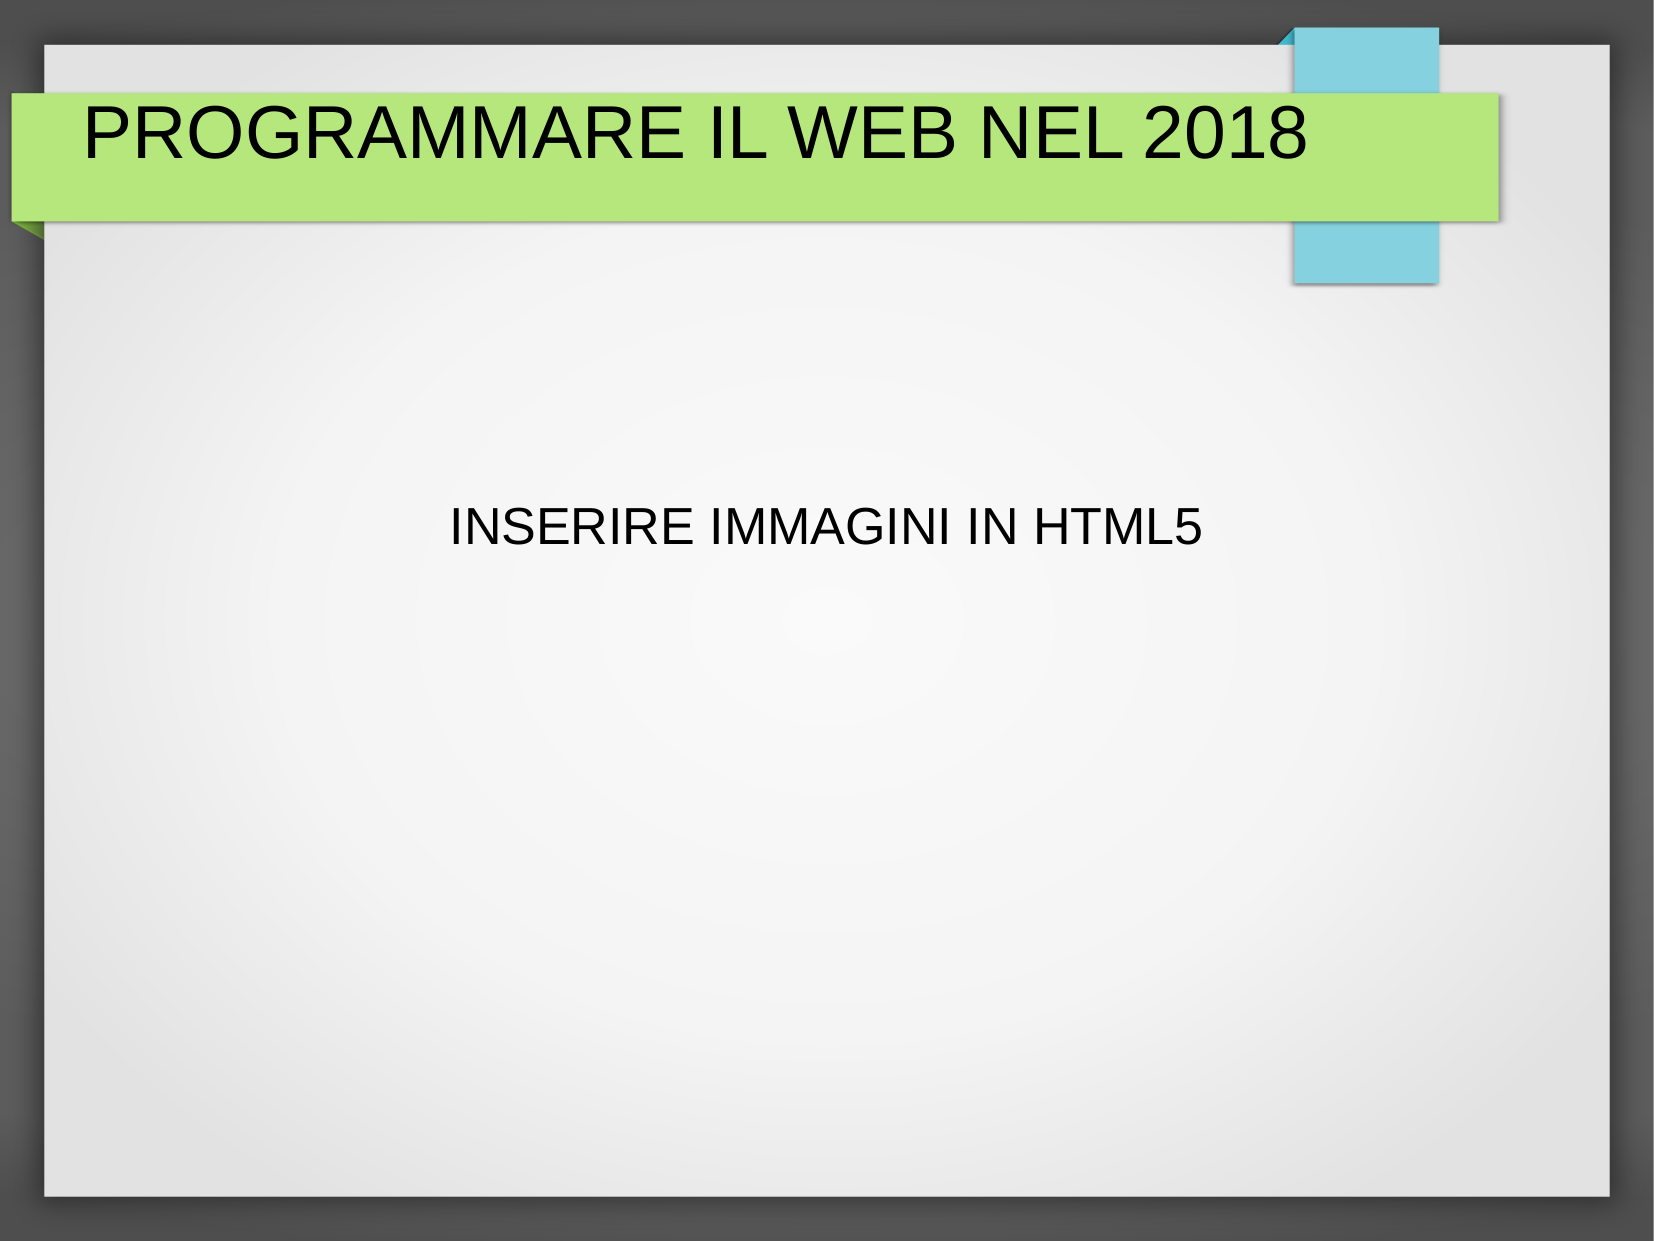

# PROGRAMMARE IL WEB NEL 2018
INSERIRE IMMAGINI IN HTML5